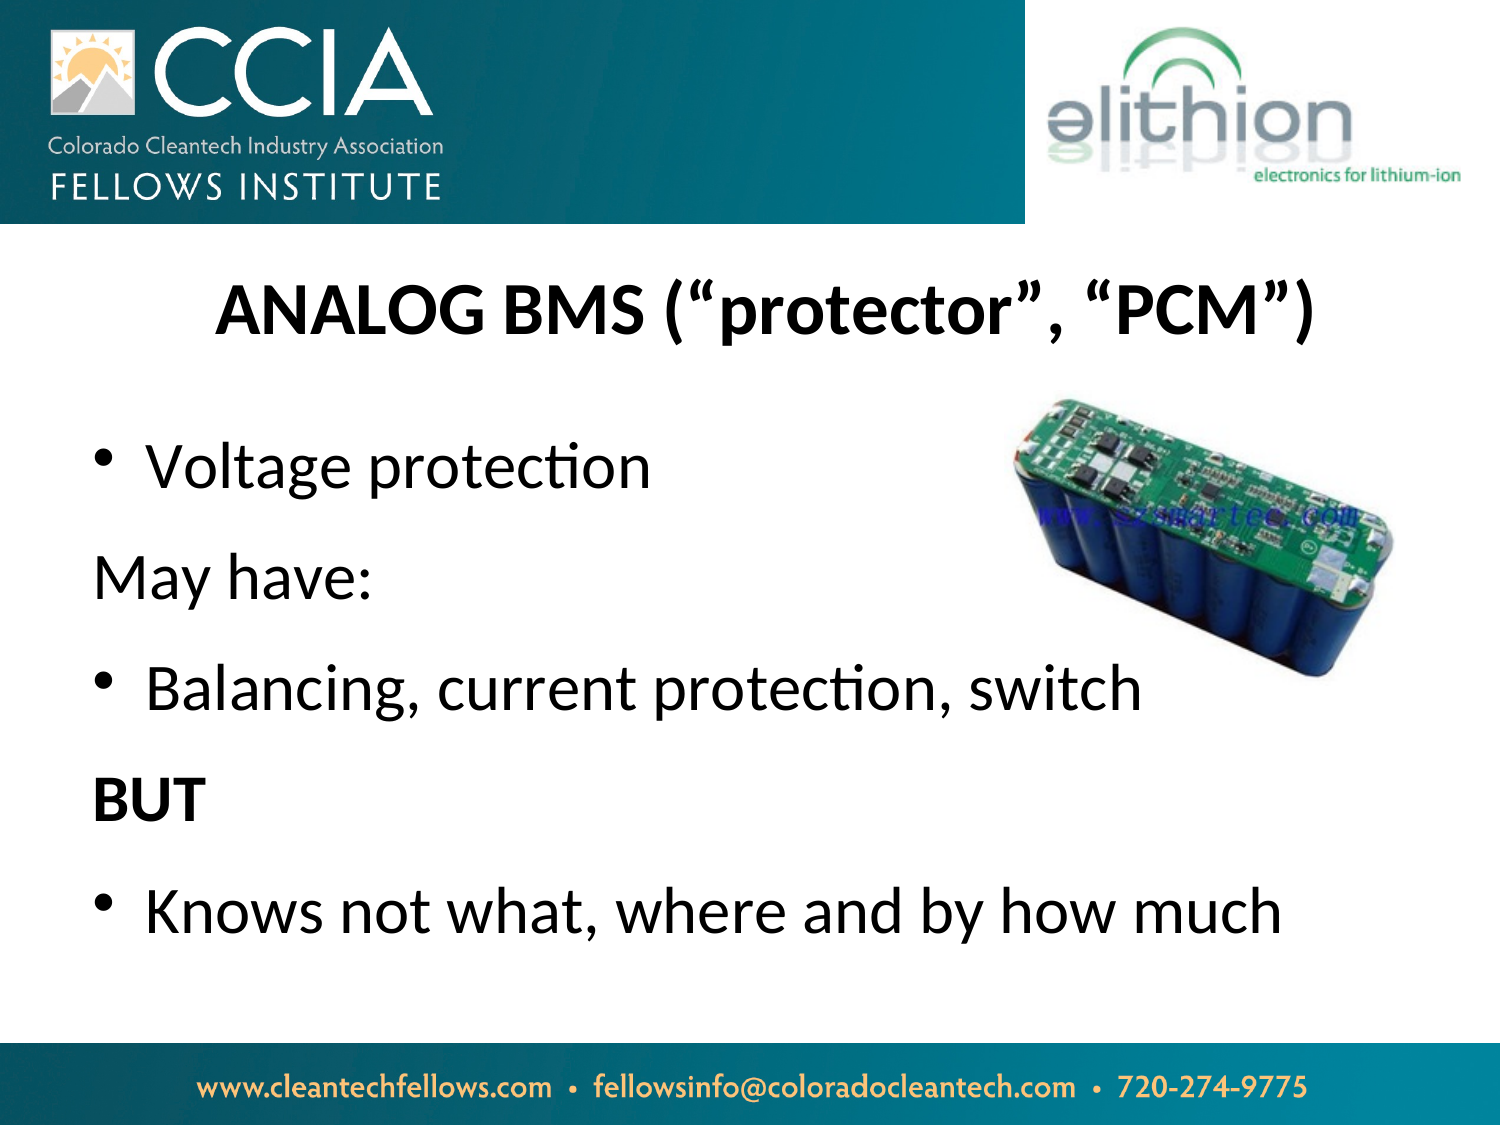

ANALOG BMS (“protector”, “PCM”)
Voltage protection
May have:
Balancing, current protection, switch
BUT
Knows not what, where and by how much